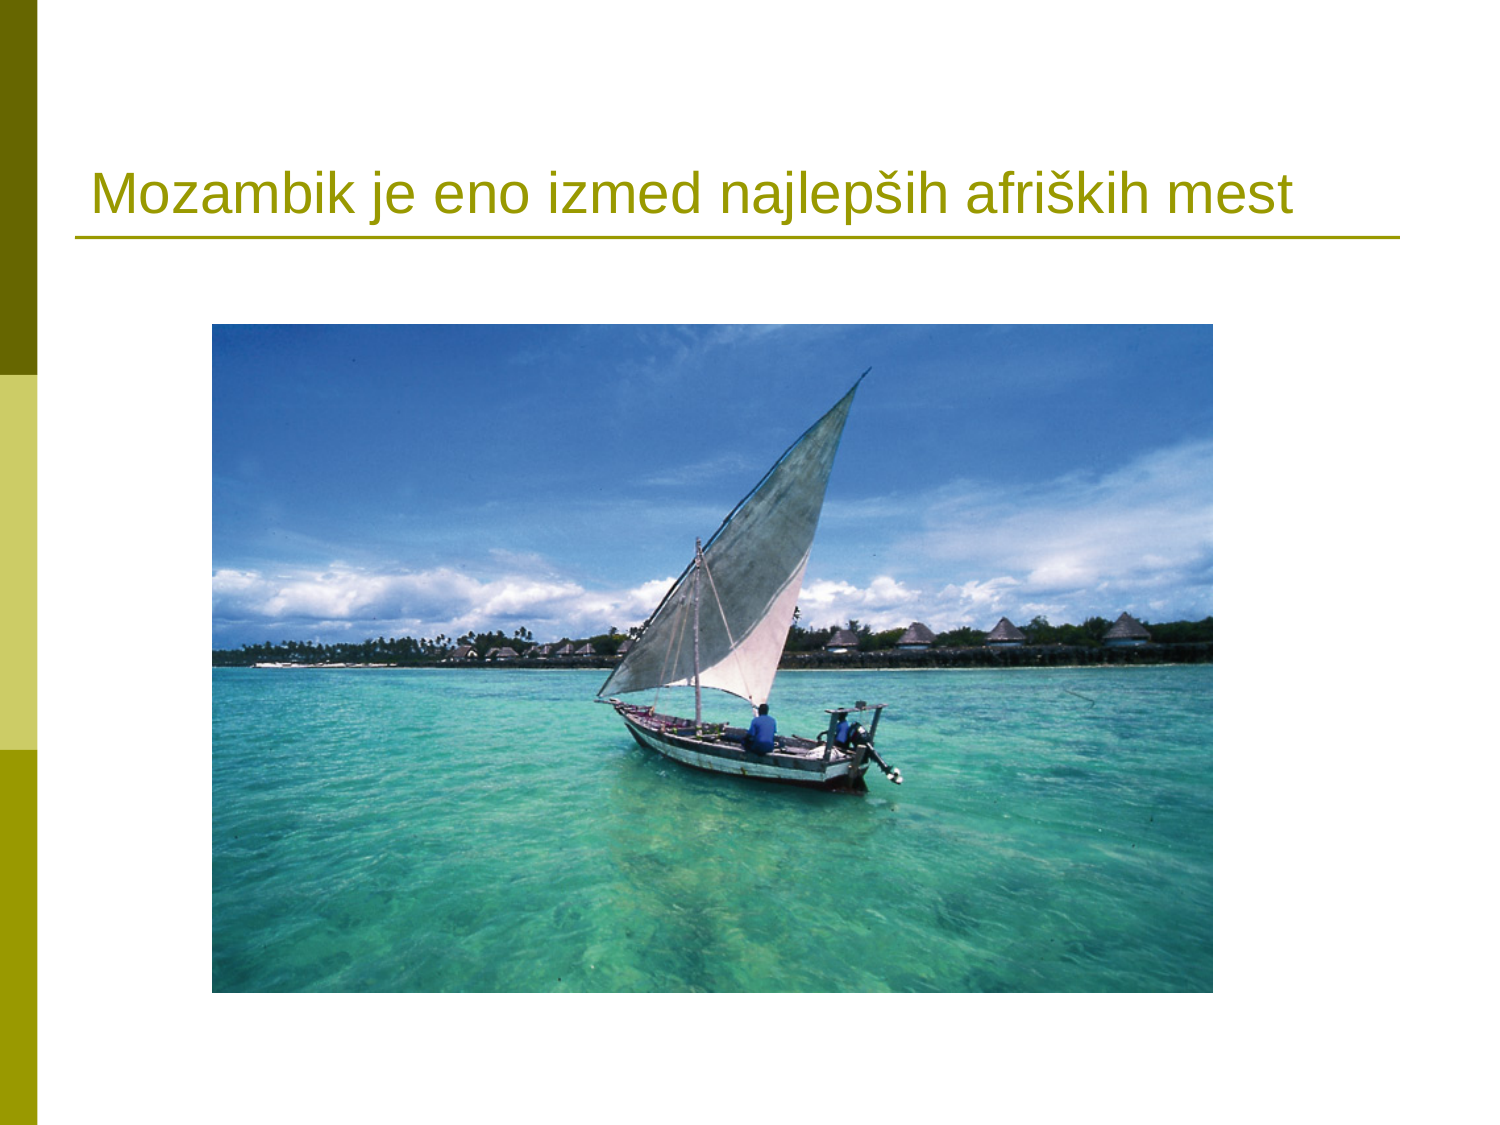

# Mozambik je eno izmed najlepših afriških mest